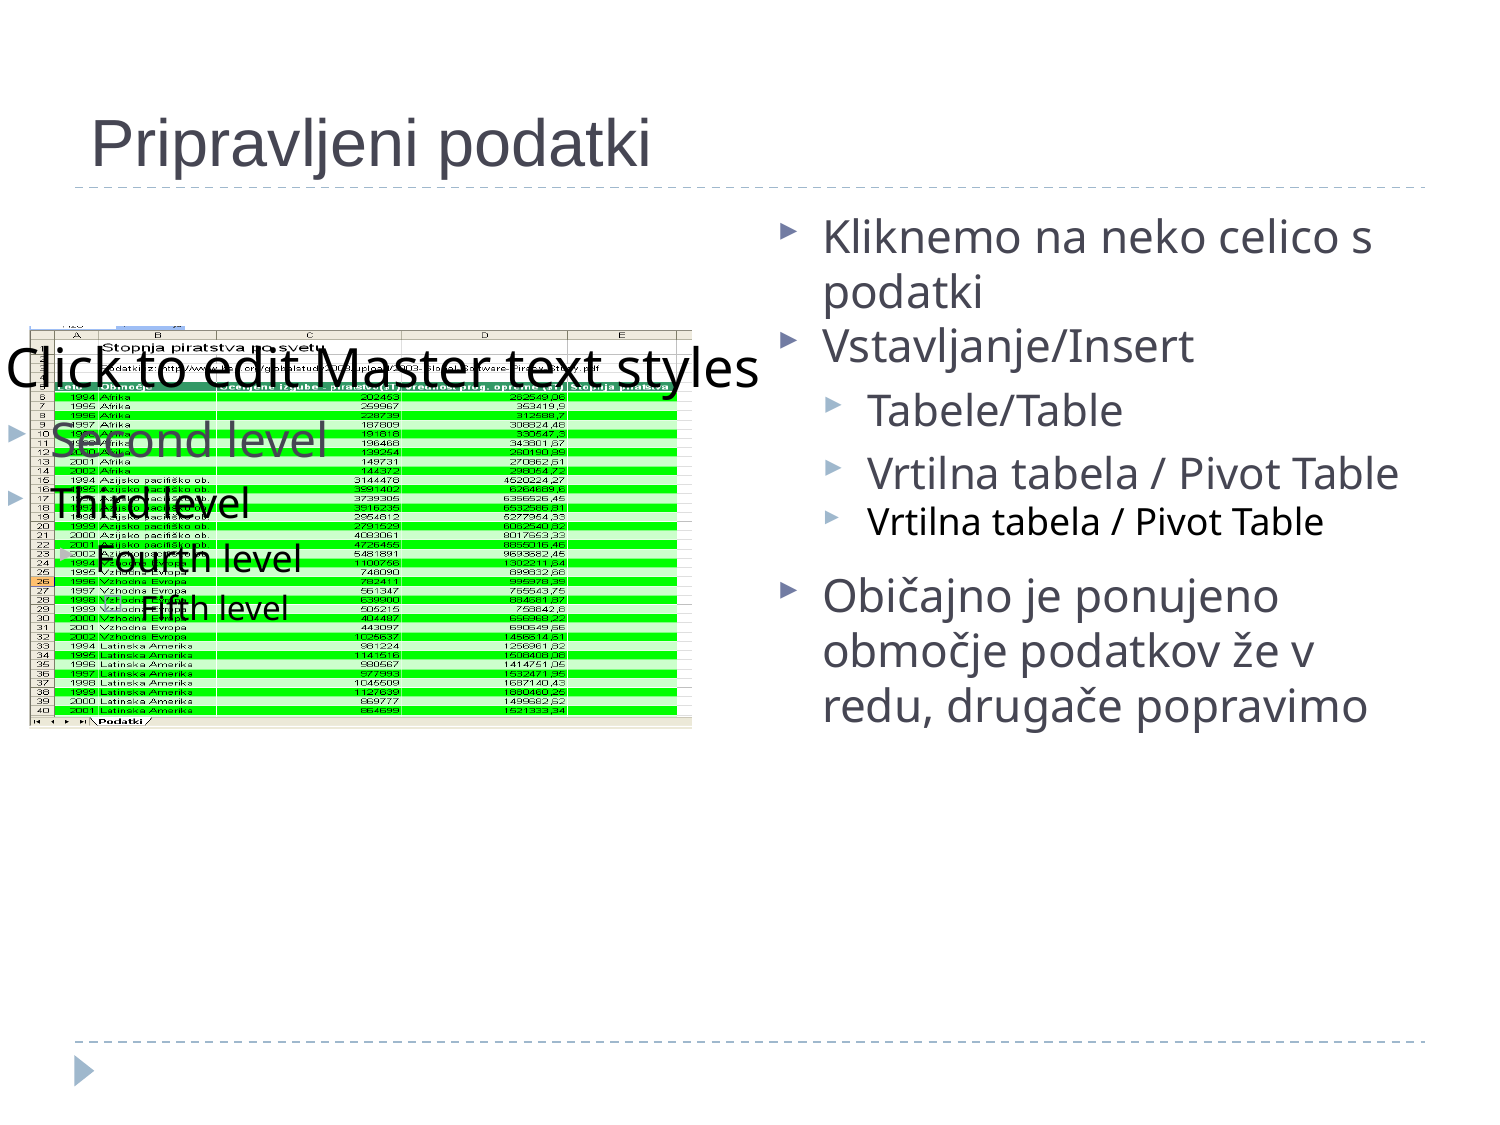

# Pripravljeni podatki
Kliknemo na neko celico s podatki
Vstavljanje/Insert
Tabele/Table
Vrtilna tabela / Pivot Table
Vrtilna tabela / Pivot Table
Običajno je ponujeno območje podatkov že v redu, drugače popravimo
Click to edit Master text styles
Second level
Third level
Fourth level
Fifth level